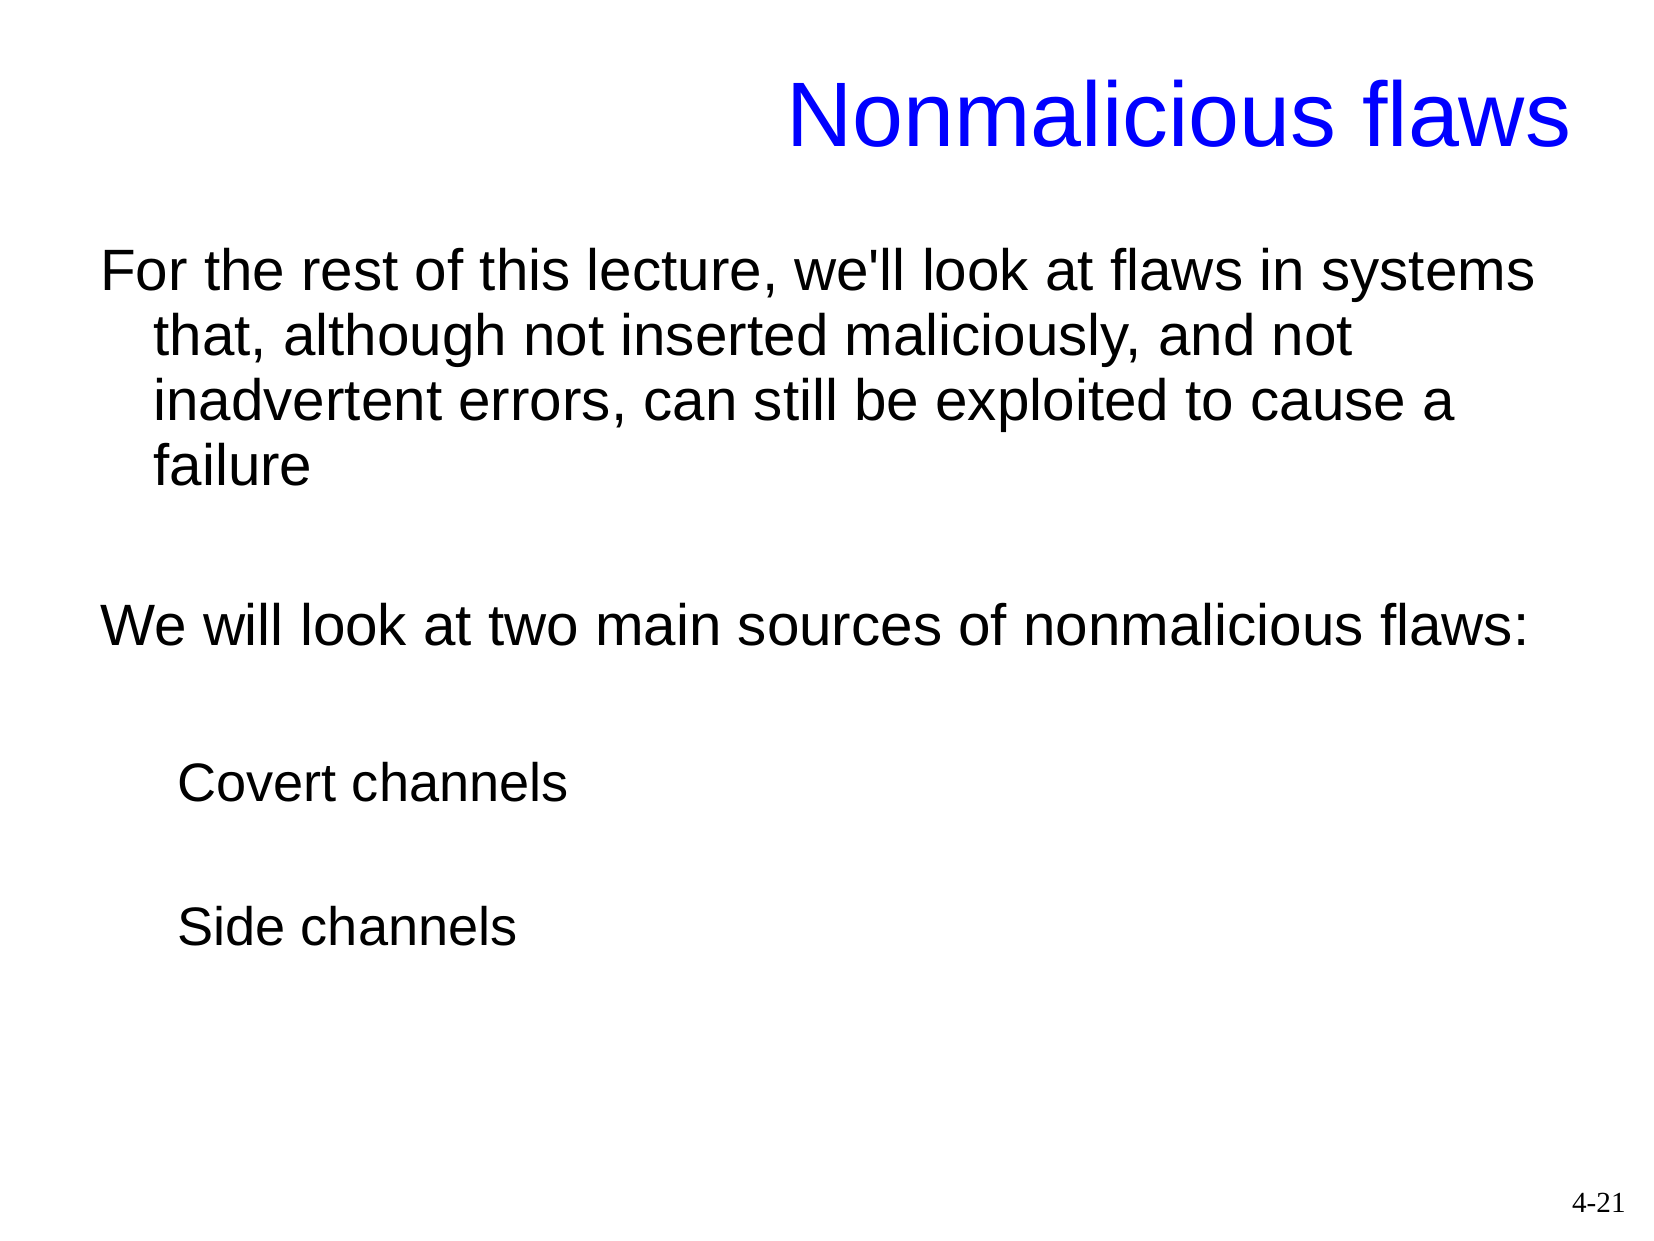

# Nonmalicious flaws
For the rest of this lecture, we'll look at flaws in systems that, although not inserted maliciously, and not inadvertent errors, can still be exploited to cause a failure
We will look at two main sources of nonmalicious flaws:
Covert channels
Side channels